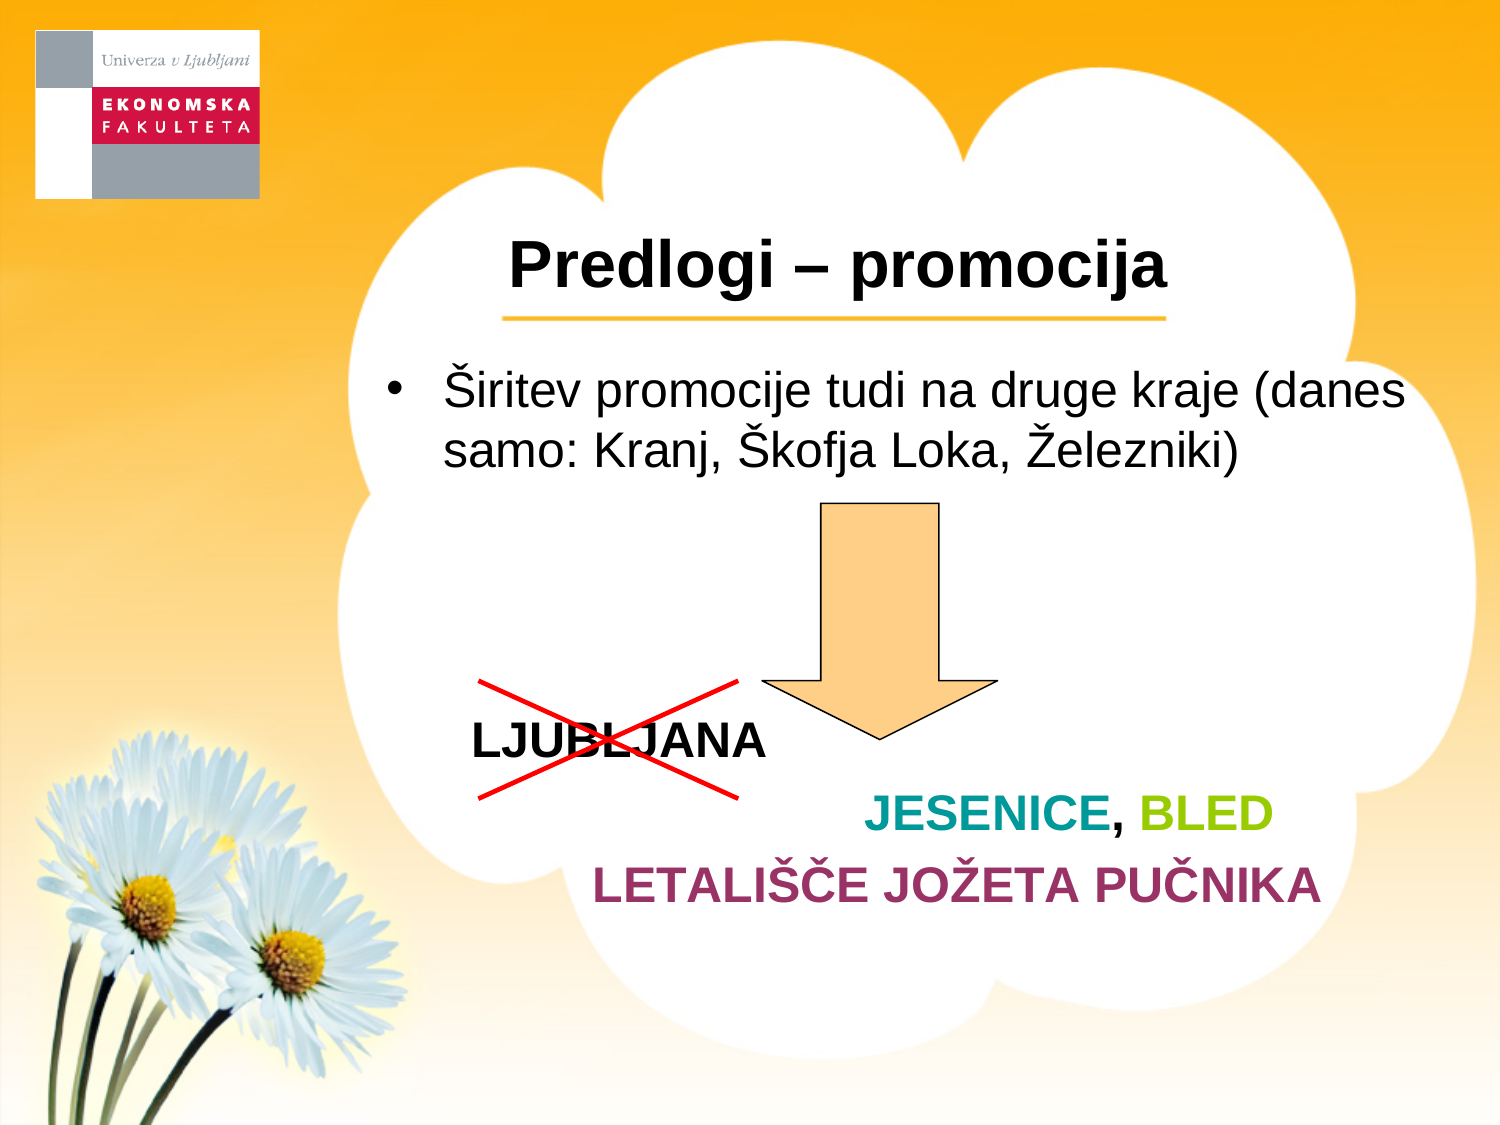

#
Predlogi – promocija
Širitev promocije tudi na druge kraje (danes samo: Kranj, Škofja Loka, Železniki)
	 LJUBLJANA
				 JESENICE, BLED
		 LETALIŠČE JOŽETA PUČNIKA